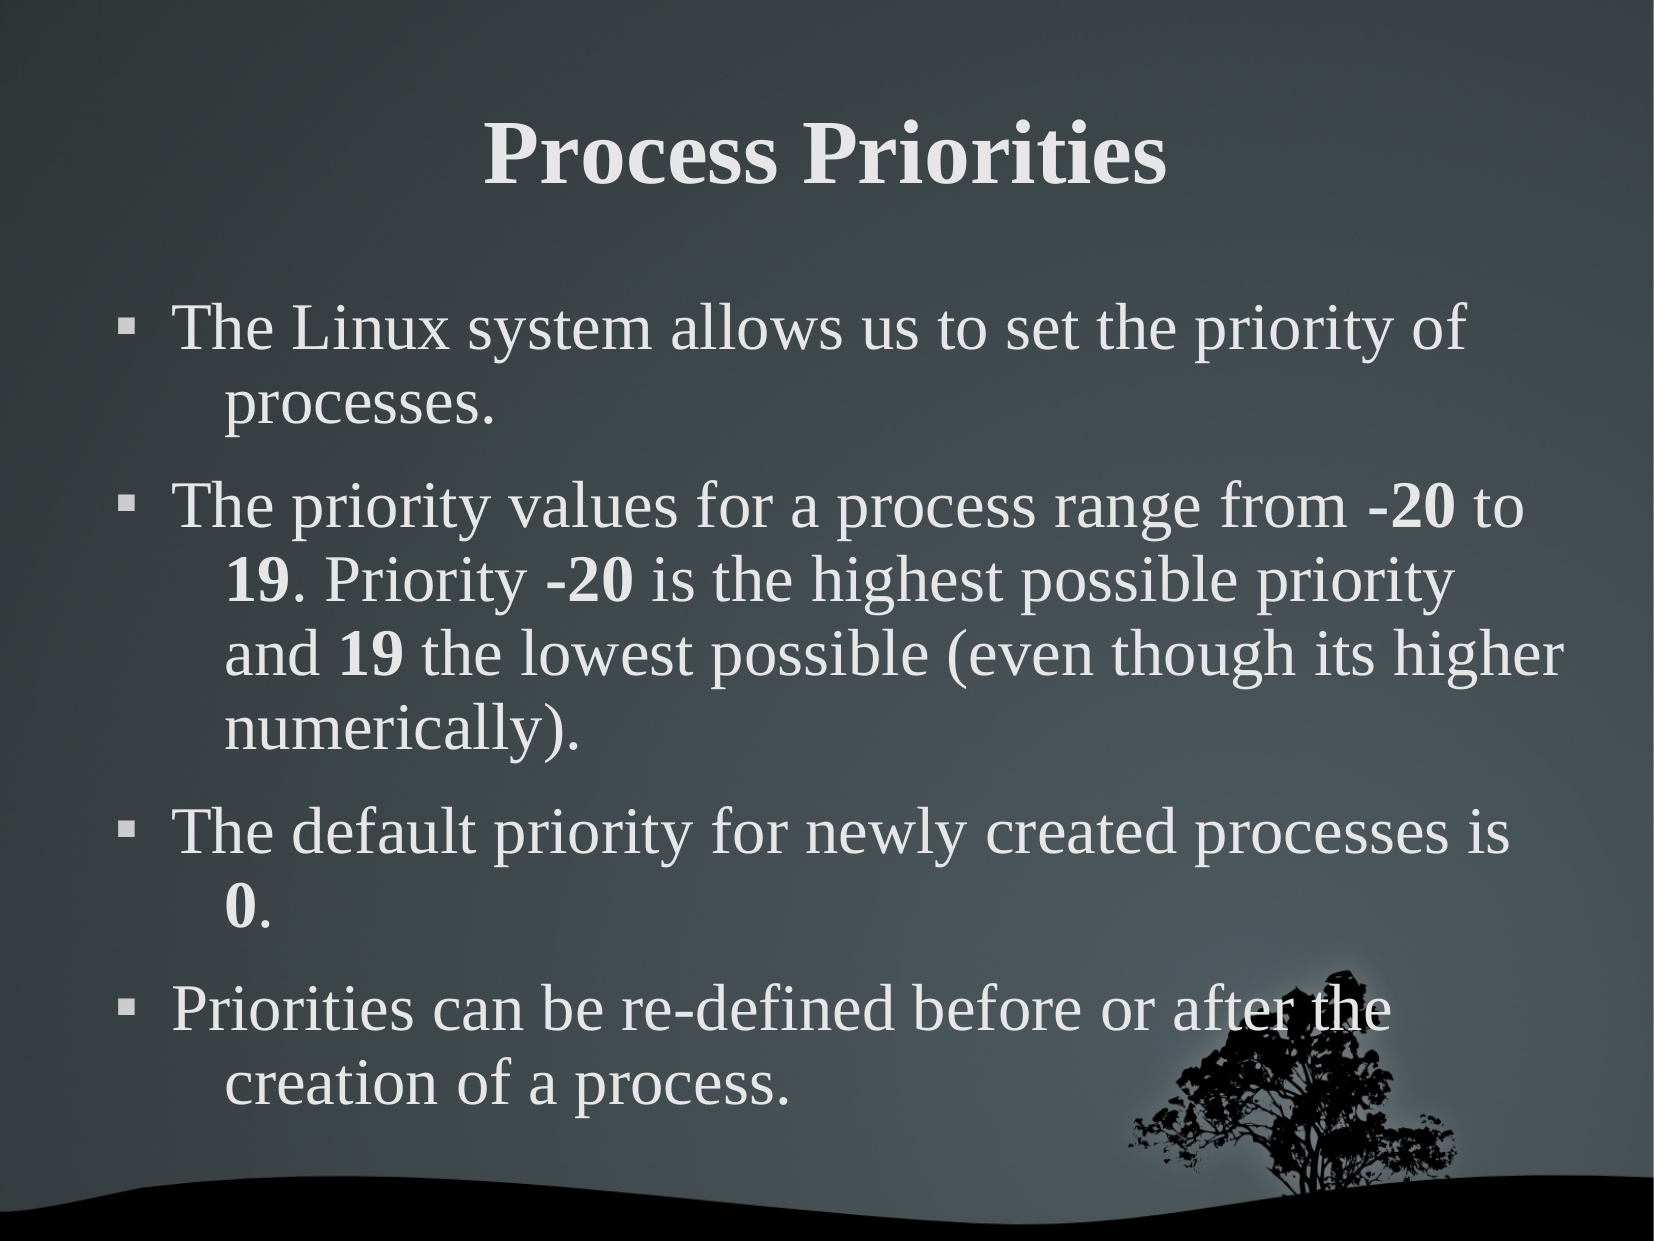

# Process Priorities
The Linux system allows us to set the priority of processes.
The priority values for a process range from -20 to 19. Priority -20 is the highest possible priority and 19 the lowest possible (even though its higher numerically).
The default priority for newly created processes is 0.
Priorities can be re-defined before or after the creation of a process.